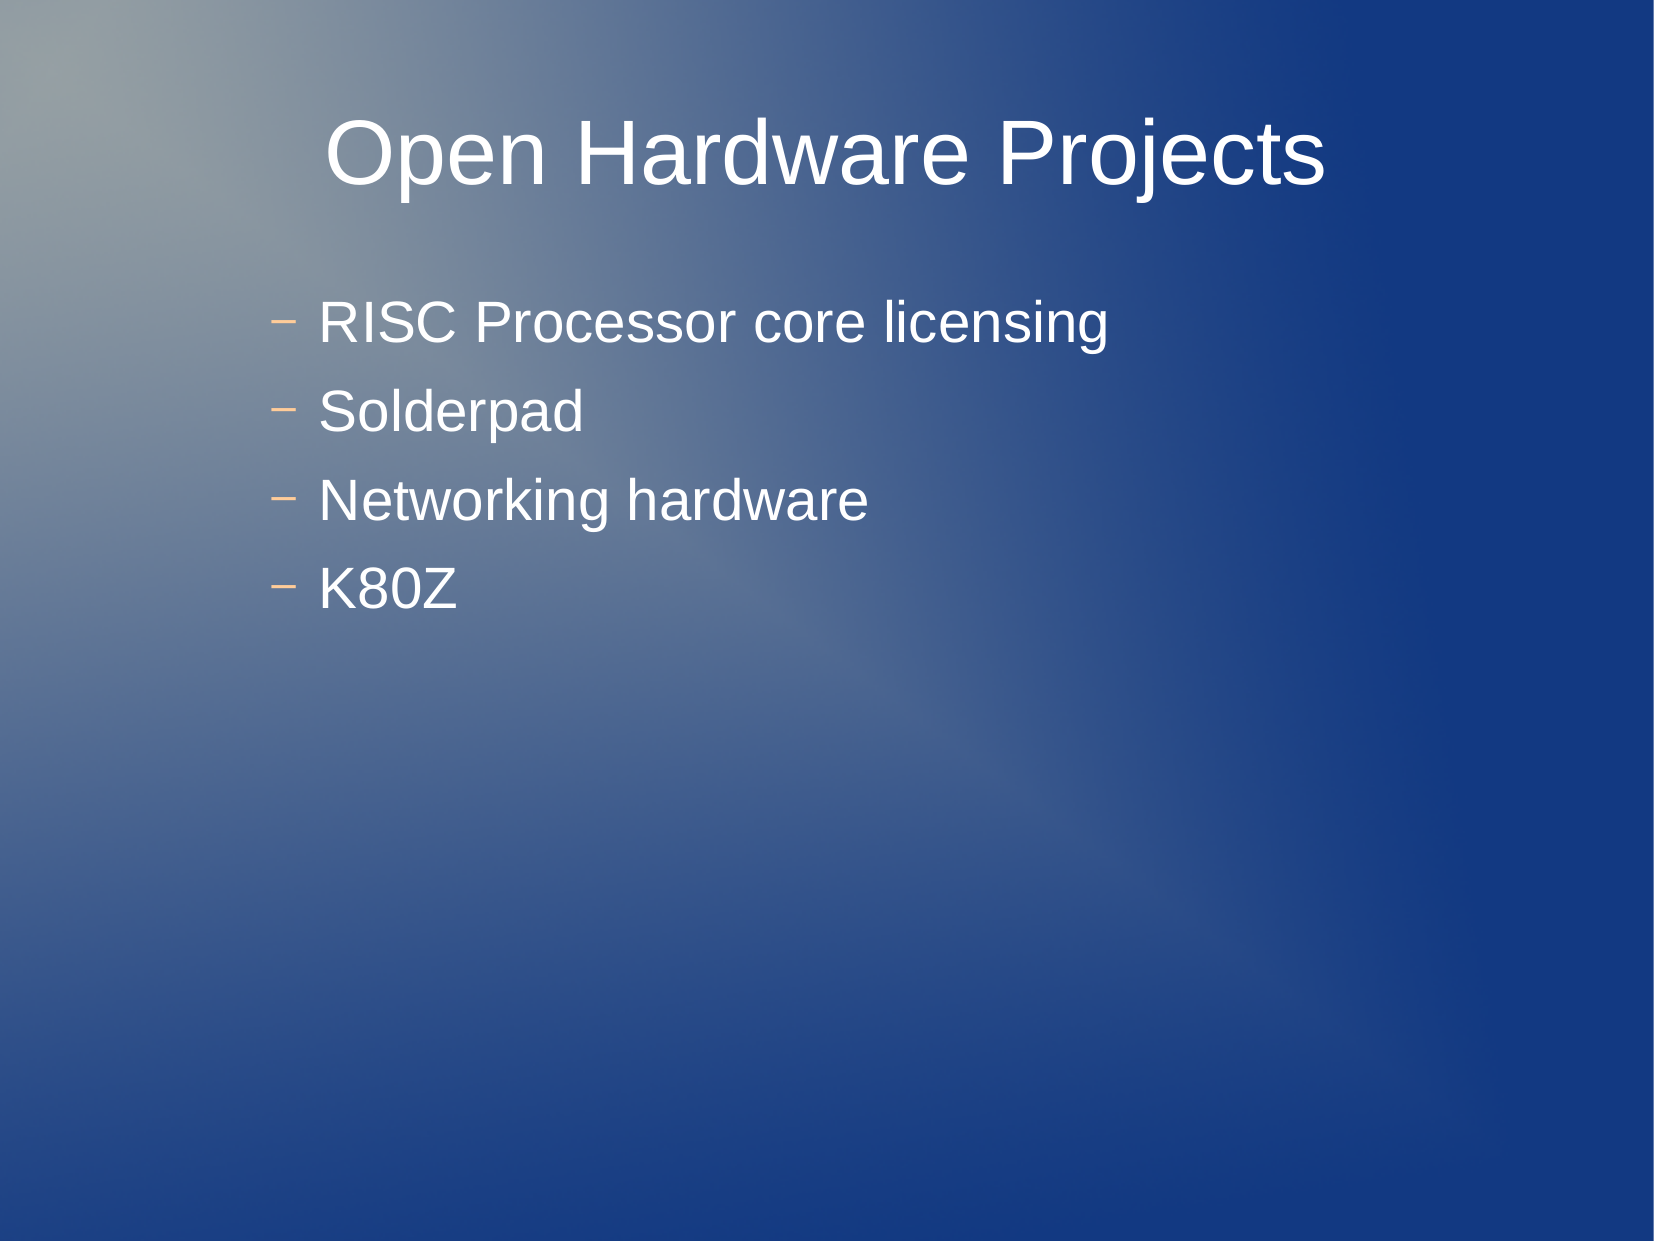

# Open Hardware Projects
RISC Processor core licensing
Solderpad
Networking hardware
K80Z